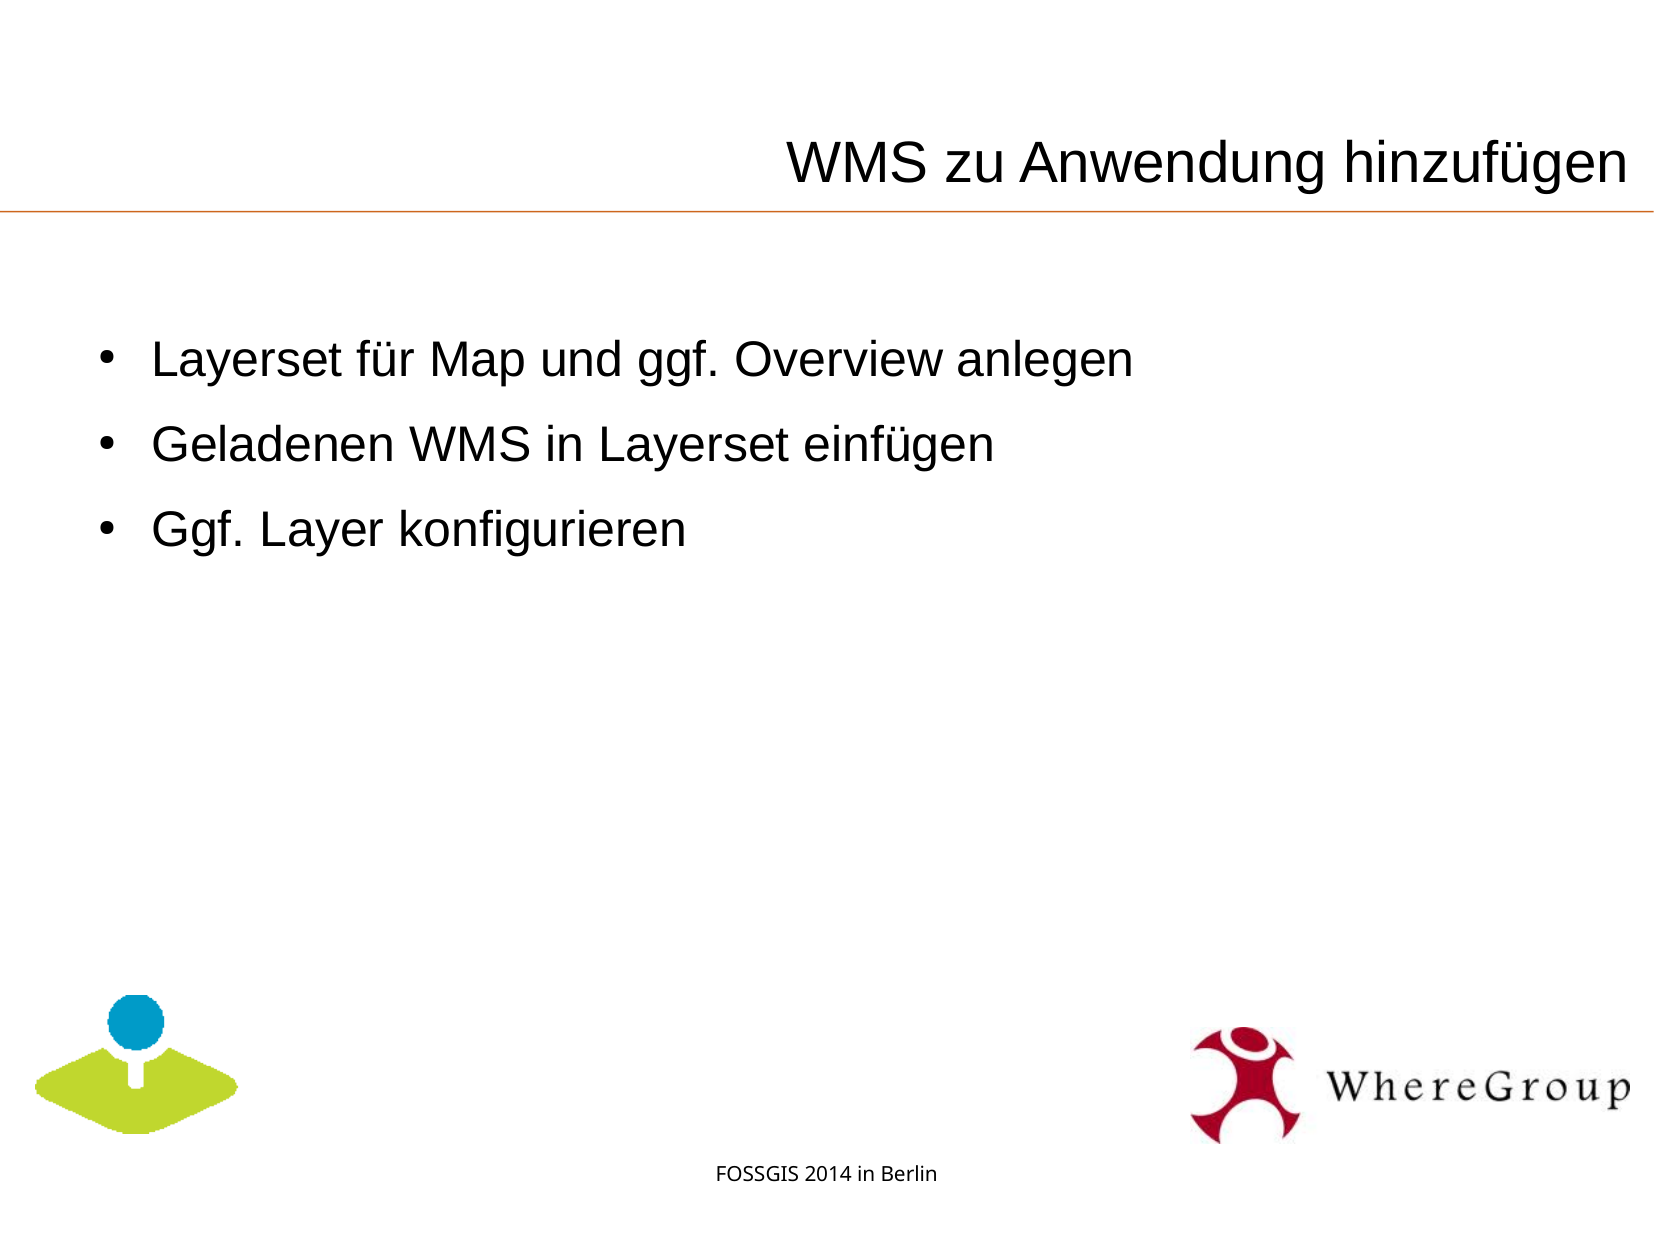

# WMS zu Anwendung hinzufügen
Layerset für Map und ggf. Overview anlegen
Geladenen WMS in Layerset einfügen
Ggf. Layer konfigurieren
Mapbender - Einführung zum Mapbender Projekt (Astrid Ede)